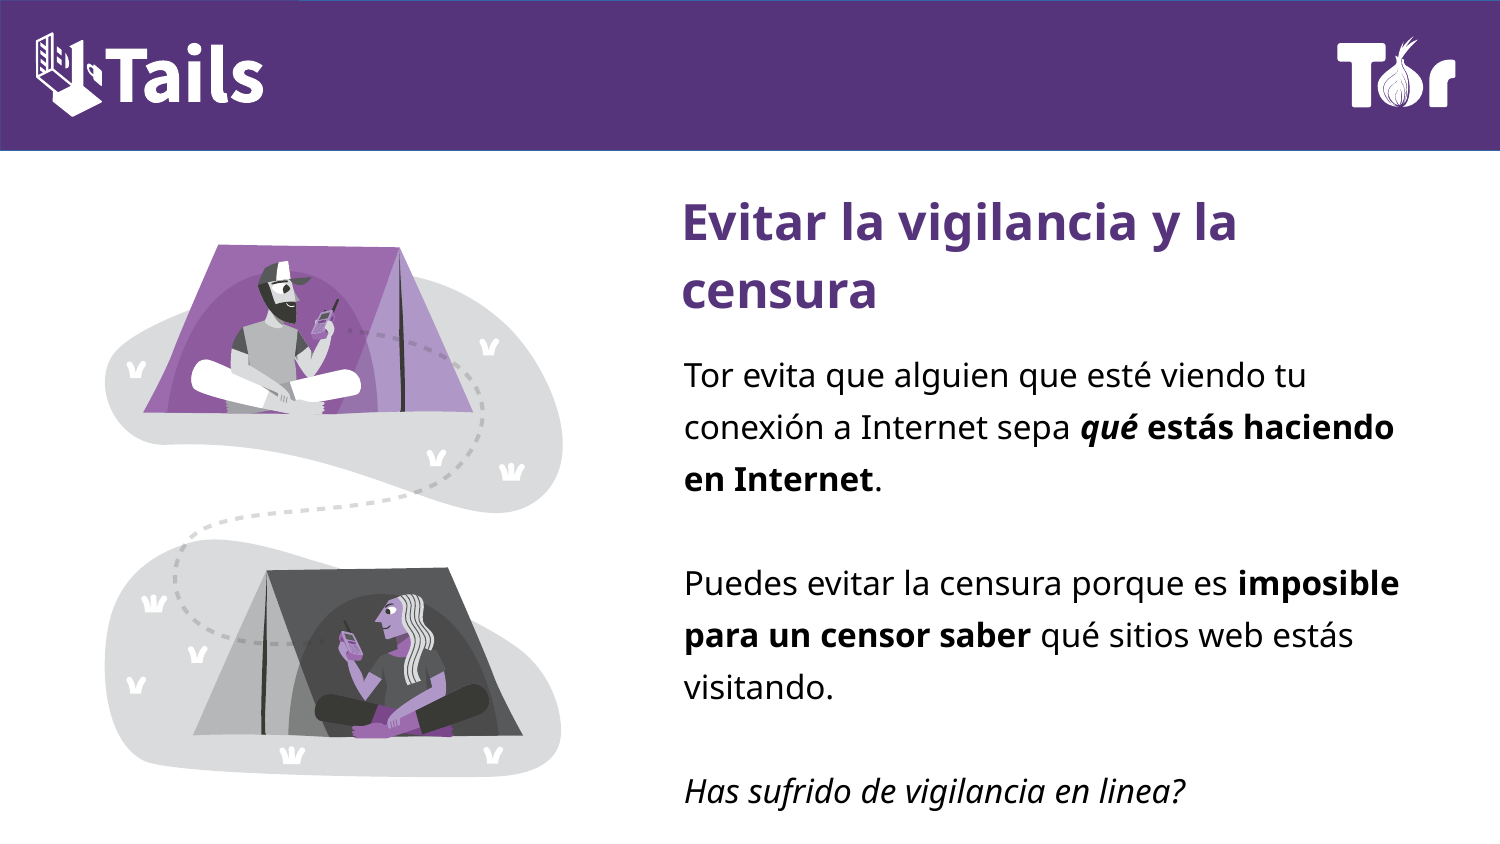

# Evitar la vigilancia y la censura
Tor evita que alguien que esté viendo tu conexión a Internet sepa qué estás haciendo en Internet.
Puedes evitar la censura porque es imposible para un censor saber qué sitios web estás visitando.
Has sufrido de vigilancia en linea?
Has sufrido algún bloqueo al acceder a alguna web?